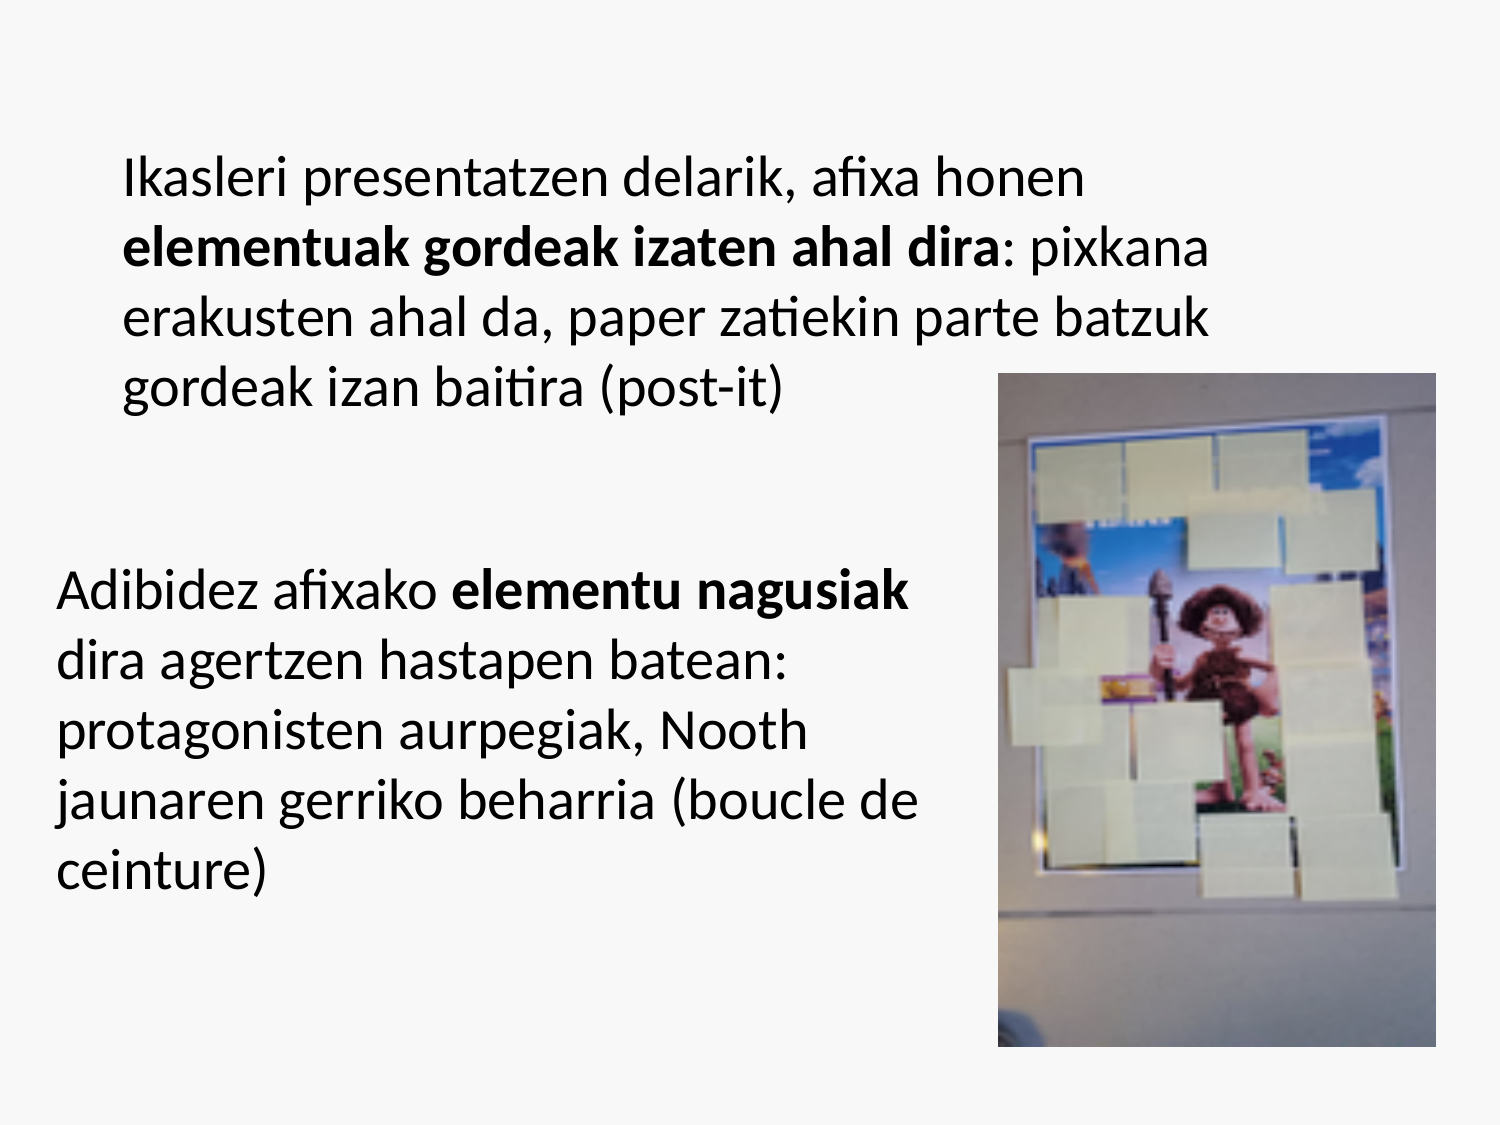

Ikasleri presentatzen delarik, afixa honen elementuak gordeak izaten ahal dira: pixkana erakusten ahal da, paper zatiekin parte batzuk gordeak izan baitira (post-it)
Adibidez afixako elementu nagusiak dira agertzen hastapen batean: protagonisten aurpegiak, Nooth jaunaren gerriko beharria (boucle de ceinture)